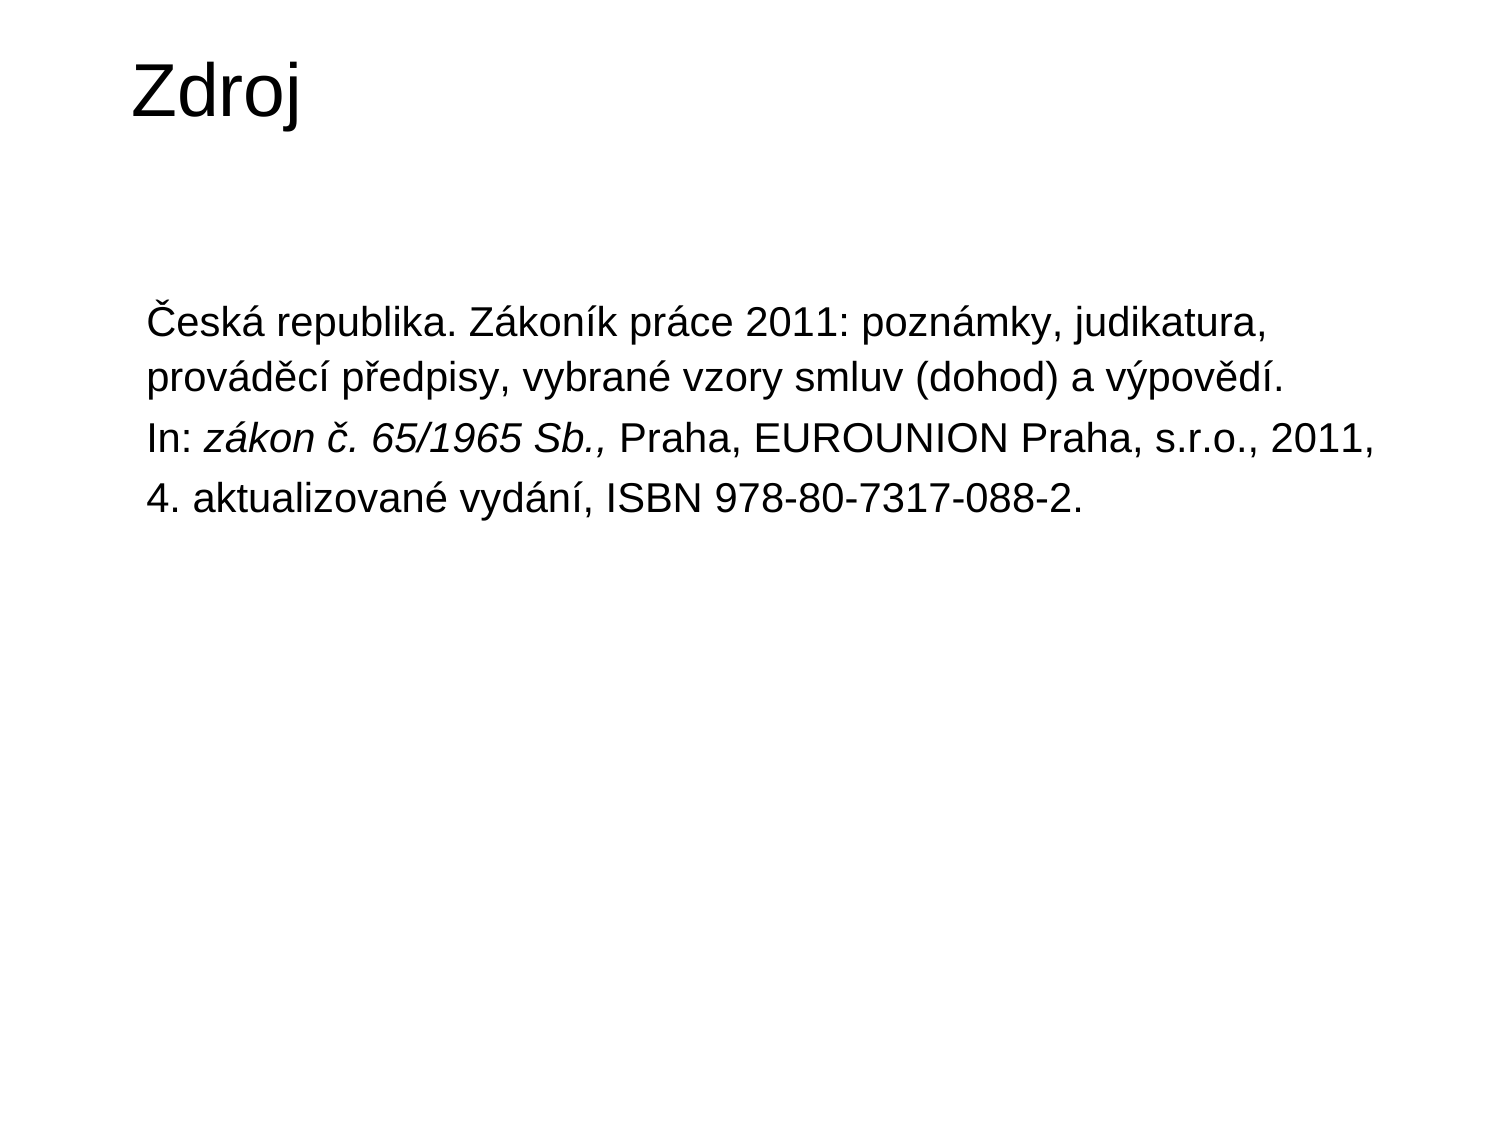

# Zdroj
	Česká republika. Zákoník práce 2011: poznámky, judikatura, prováděcí předpisy, vybrané vzory smluv (dohod) a výpovědí.
	In: zákon č. 65/1965 Sb., Praha, EUROUNION Praha, s.r.o., 2011,
	4. aktualizované vydání, ISBN 978-80-7317-088-2.